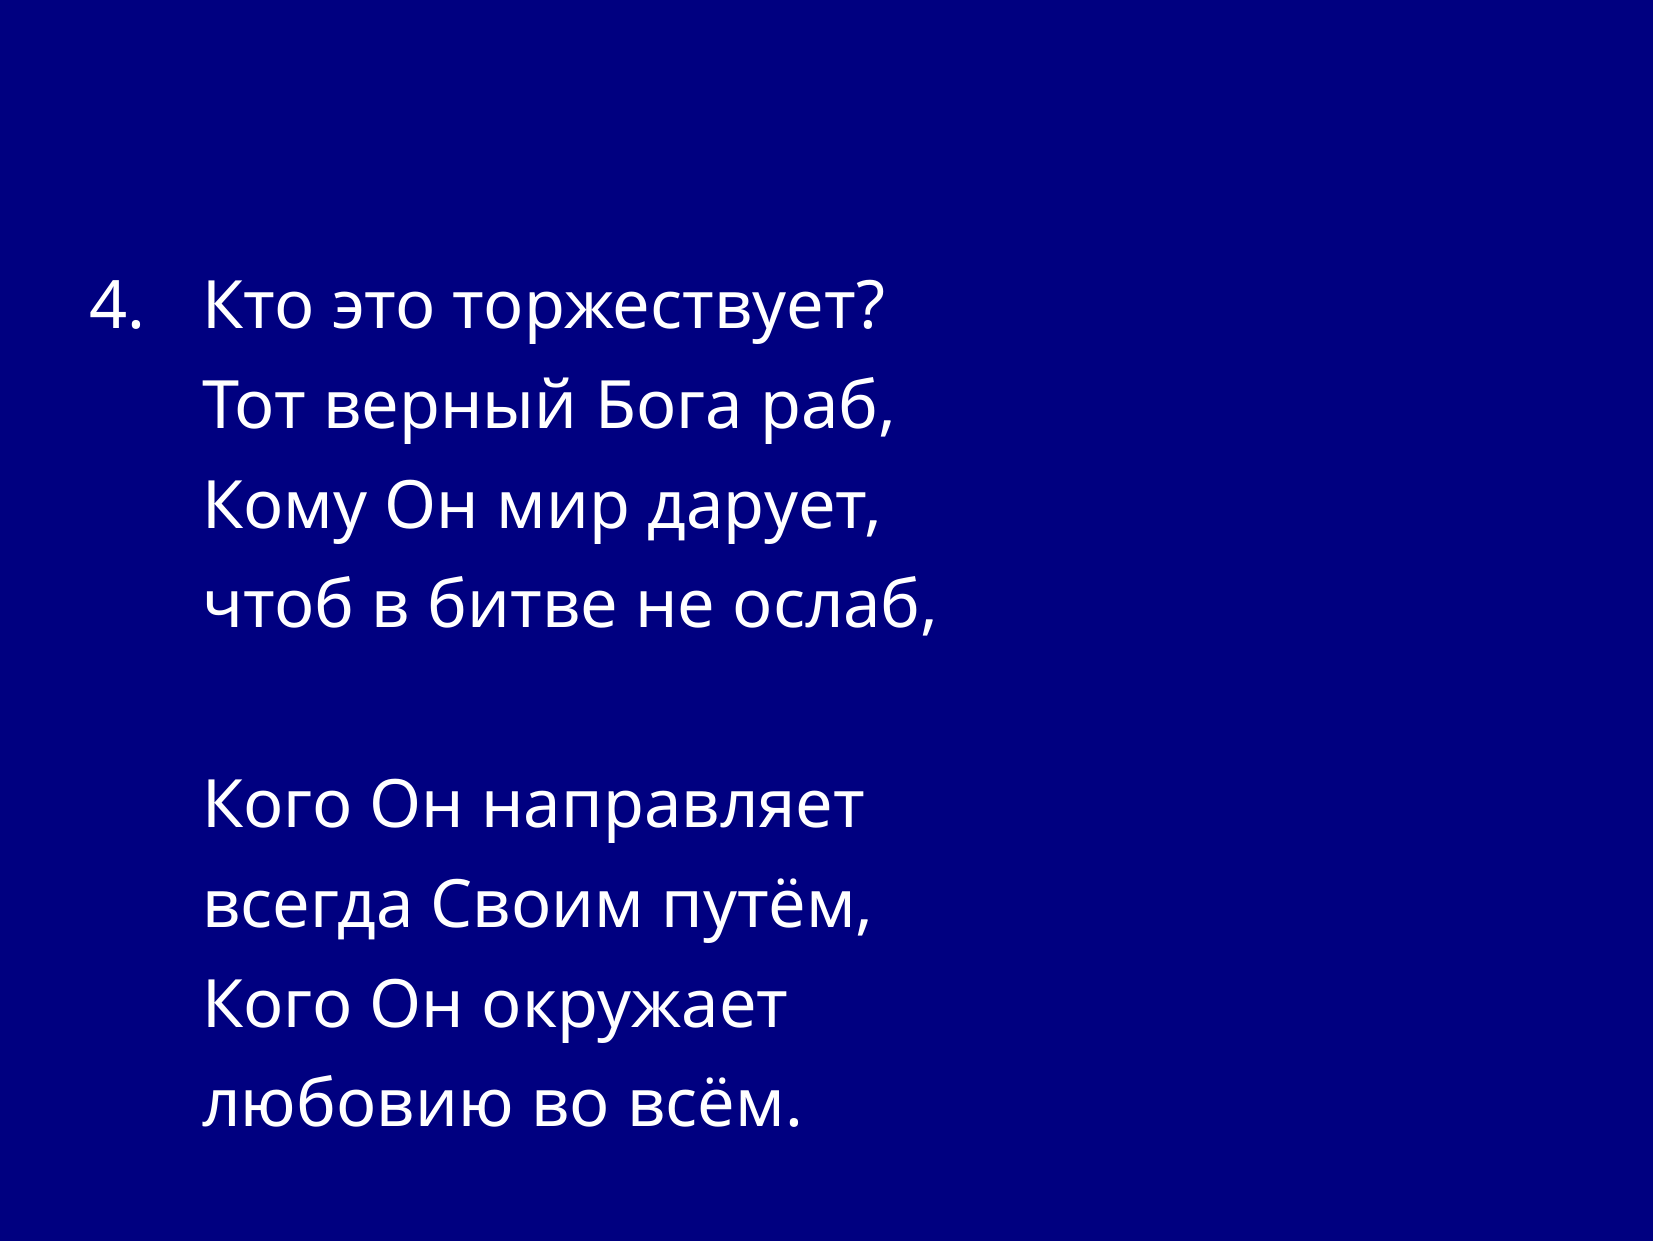

4.	Кто это торжествует?
	Тот верный Бога раб,
	Кому Он мир дарует,
	чтоб в битве не ослаб,
	Кого Он направляет
	всегда Своим путём,
	Кого Он окружает
	любовию во всём.